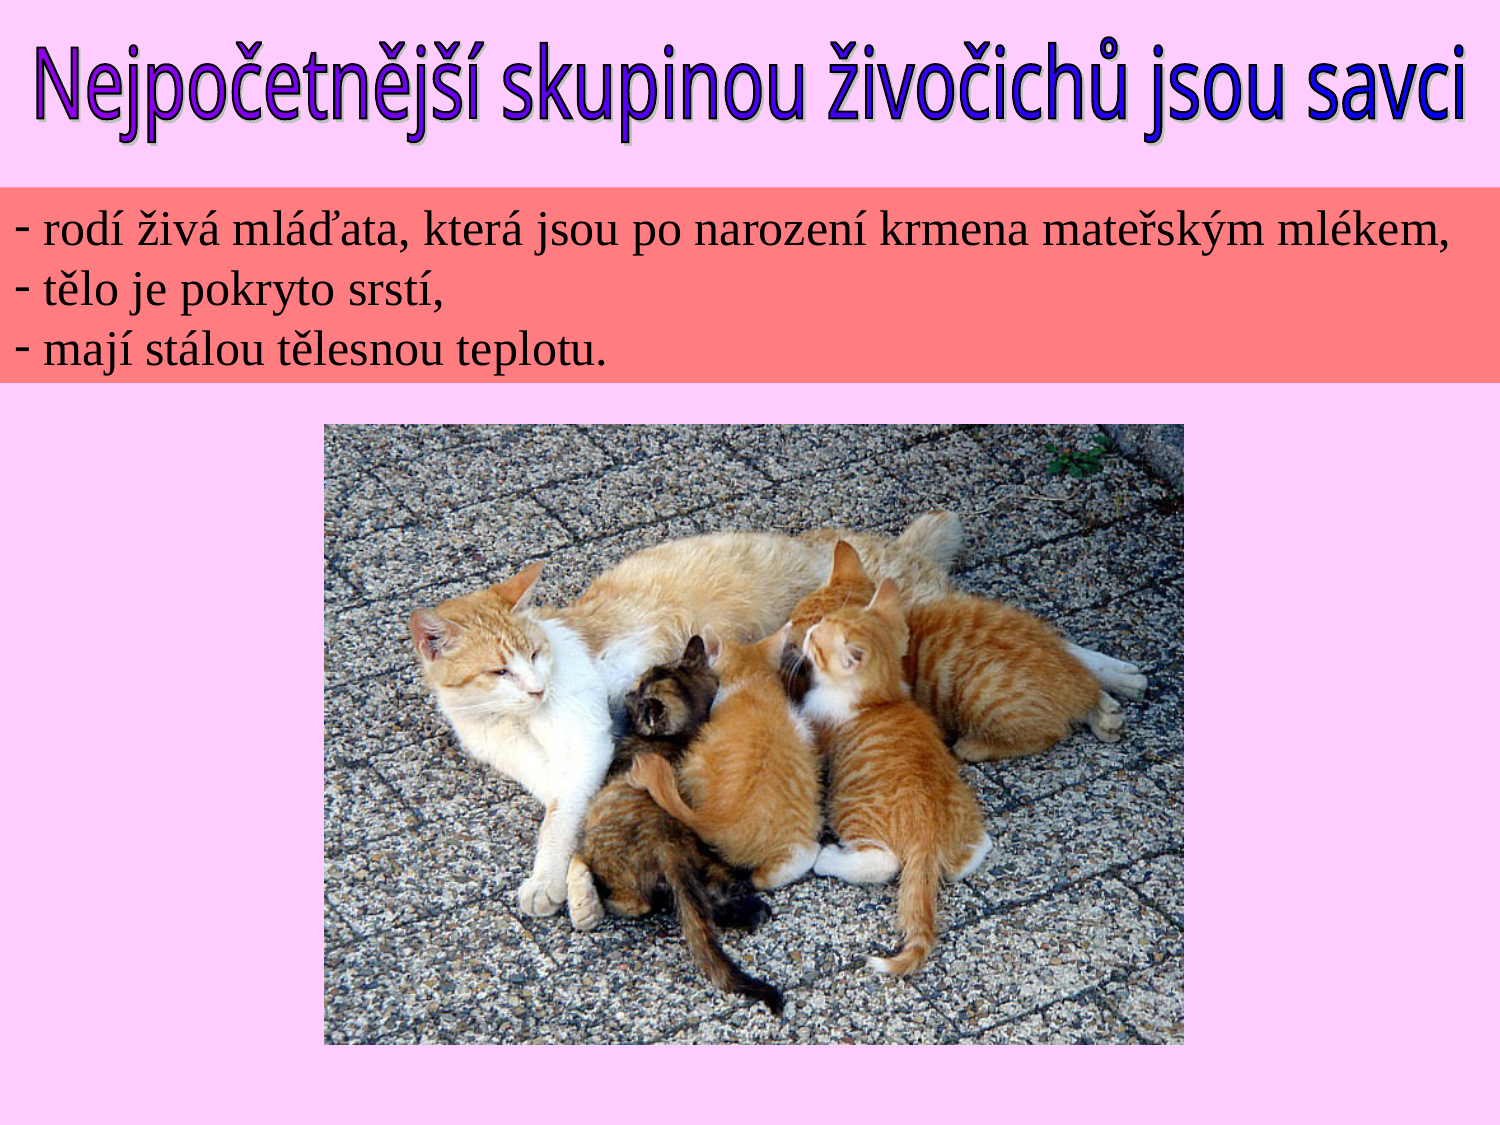

Nejpočetnější skupinou živočichů jsou savci
 rodí živá mláďata, která jsou po narození krmena mateřským mlékem,
 tělo je pokryto srstí,
 mají stálou tělesnou teplotu.